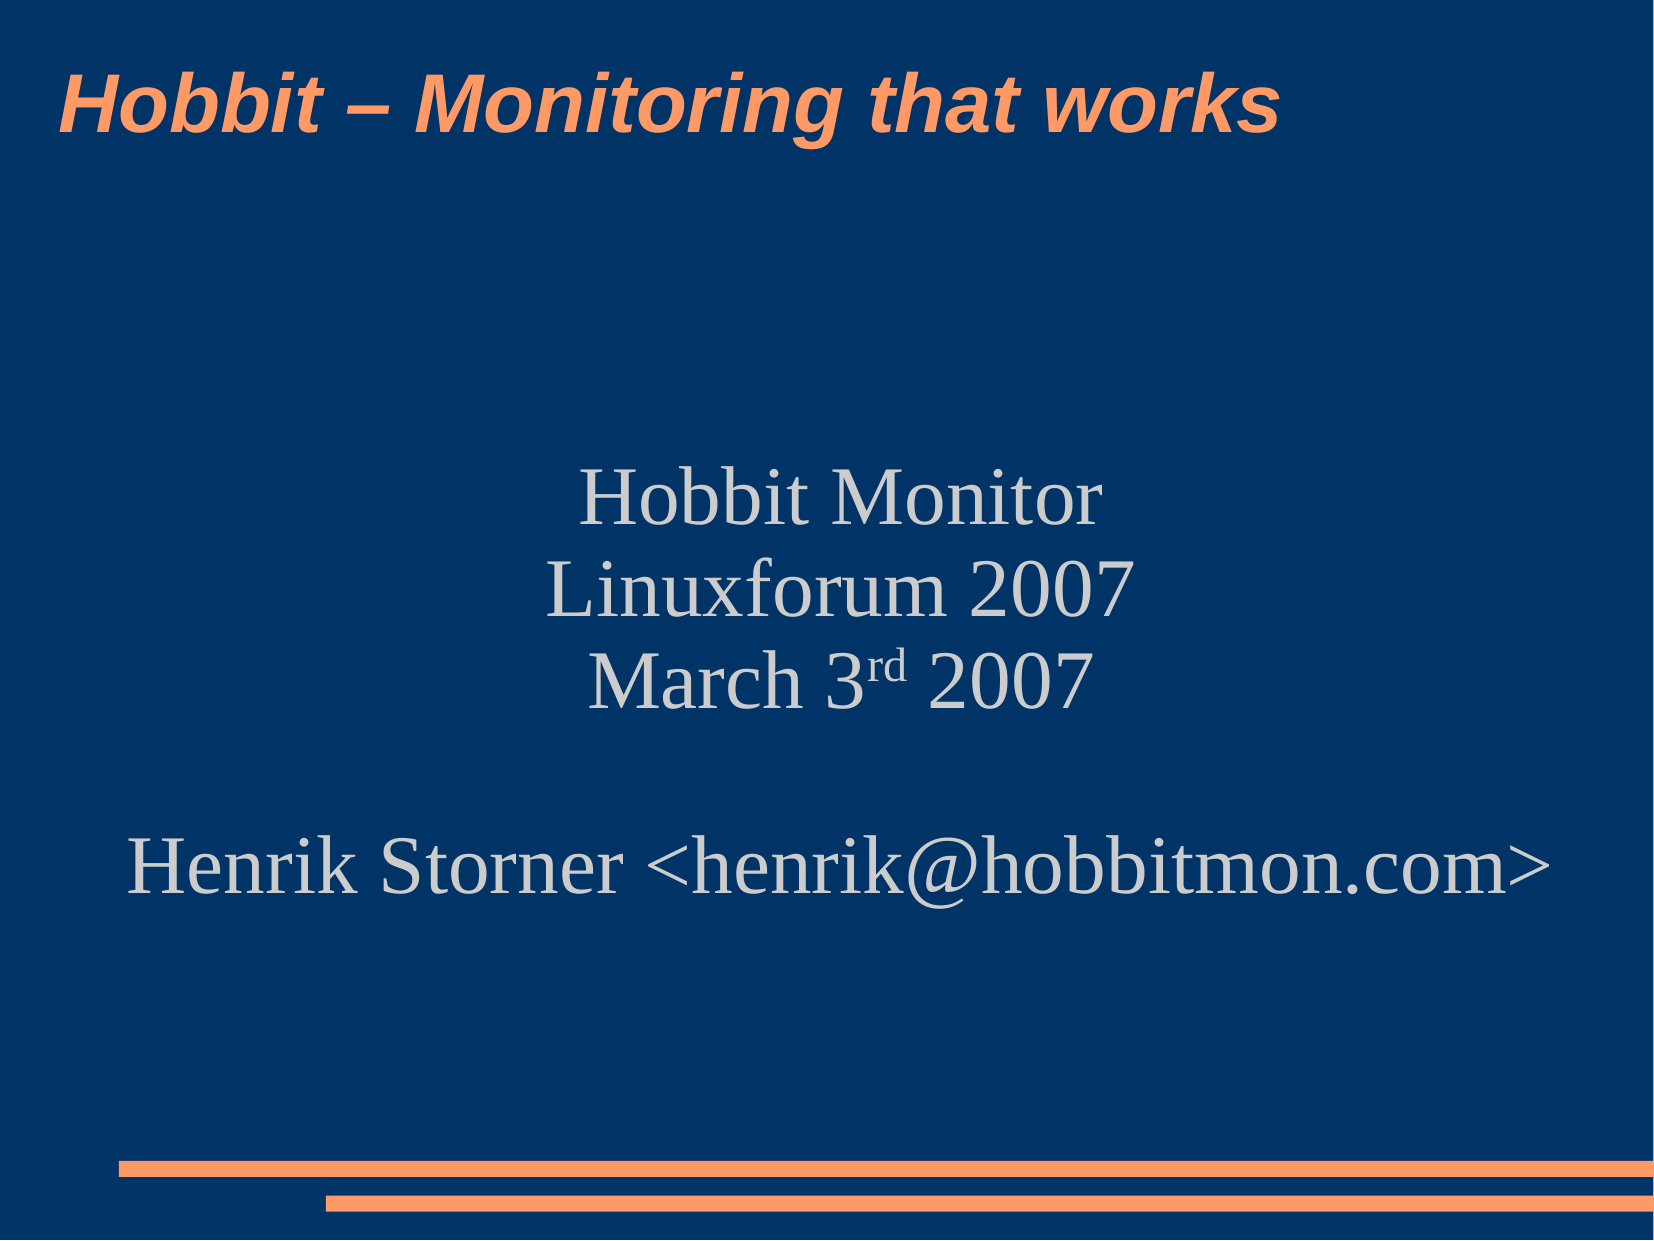

# Hobbit – Monitoring that works
Hobbit Monitor
Linuxforum 2007
March 3rd 2007
Henrik Storner <henrik@hobbitmon.com>